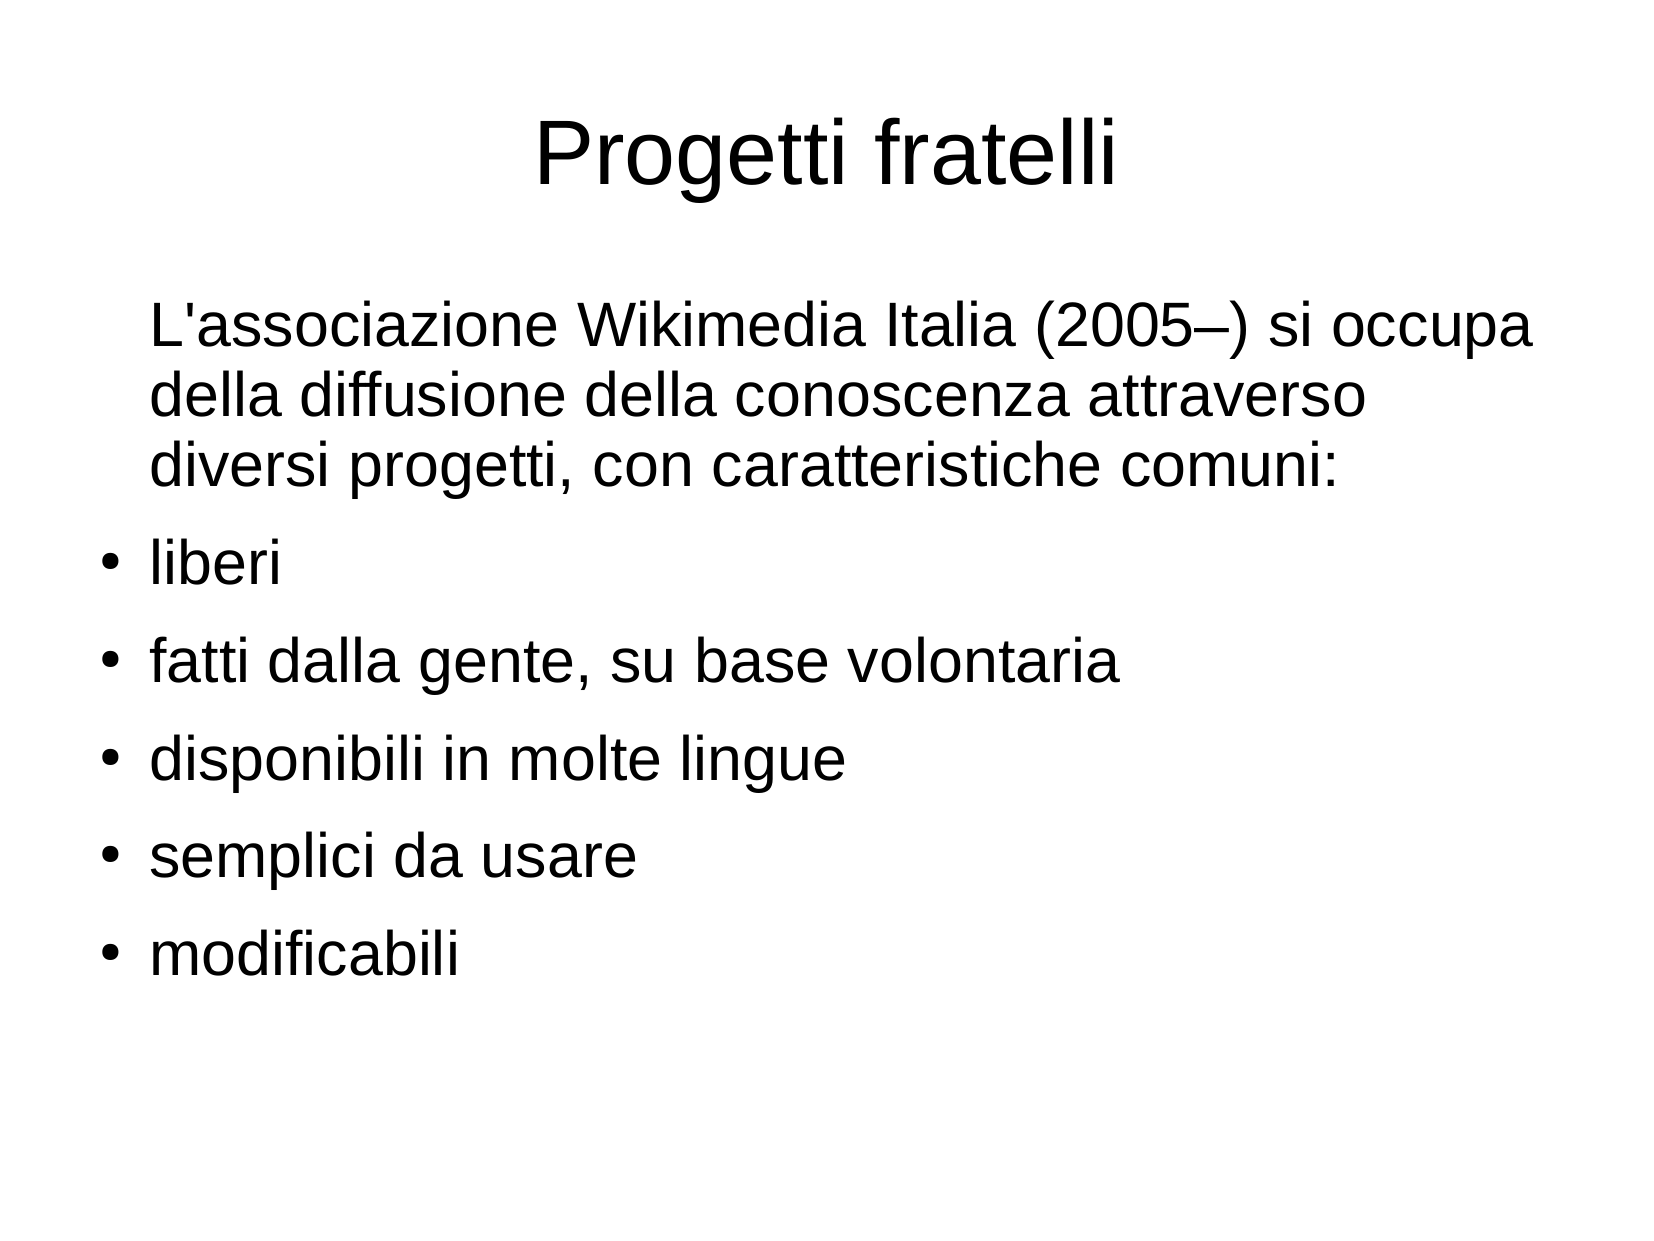

# Progetti fratelli
L'associazione Wikimedia Italia (2005–) si occupa della diffusione della conoscenza attraverso diversi progetti, con caratteristiche comuni:
liberi
fatti dalla gente, su base volontaria
disponibili in molte lingue
semplici da usare
modificabili